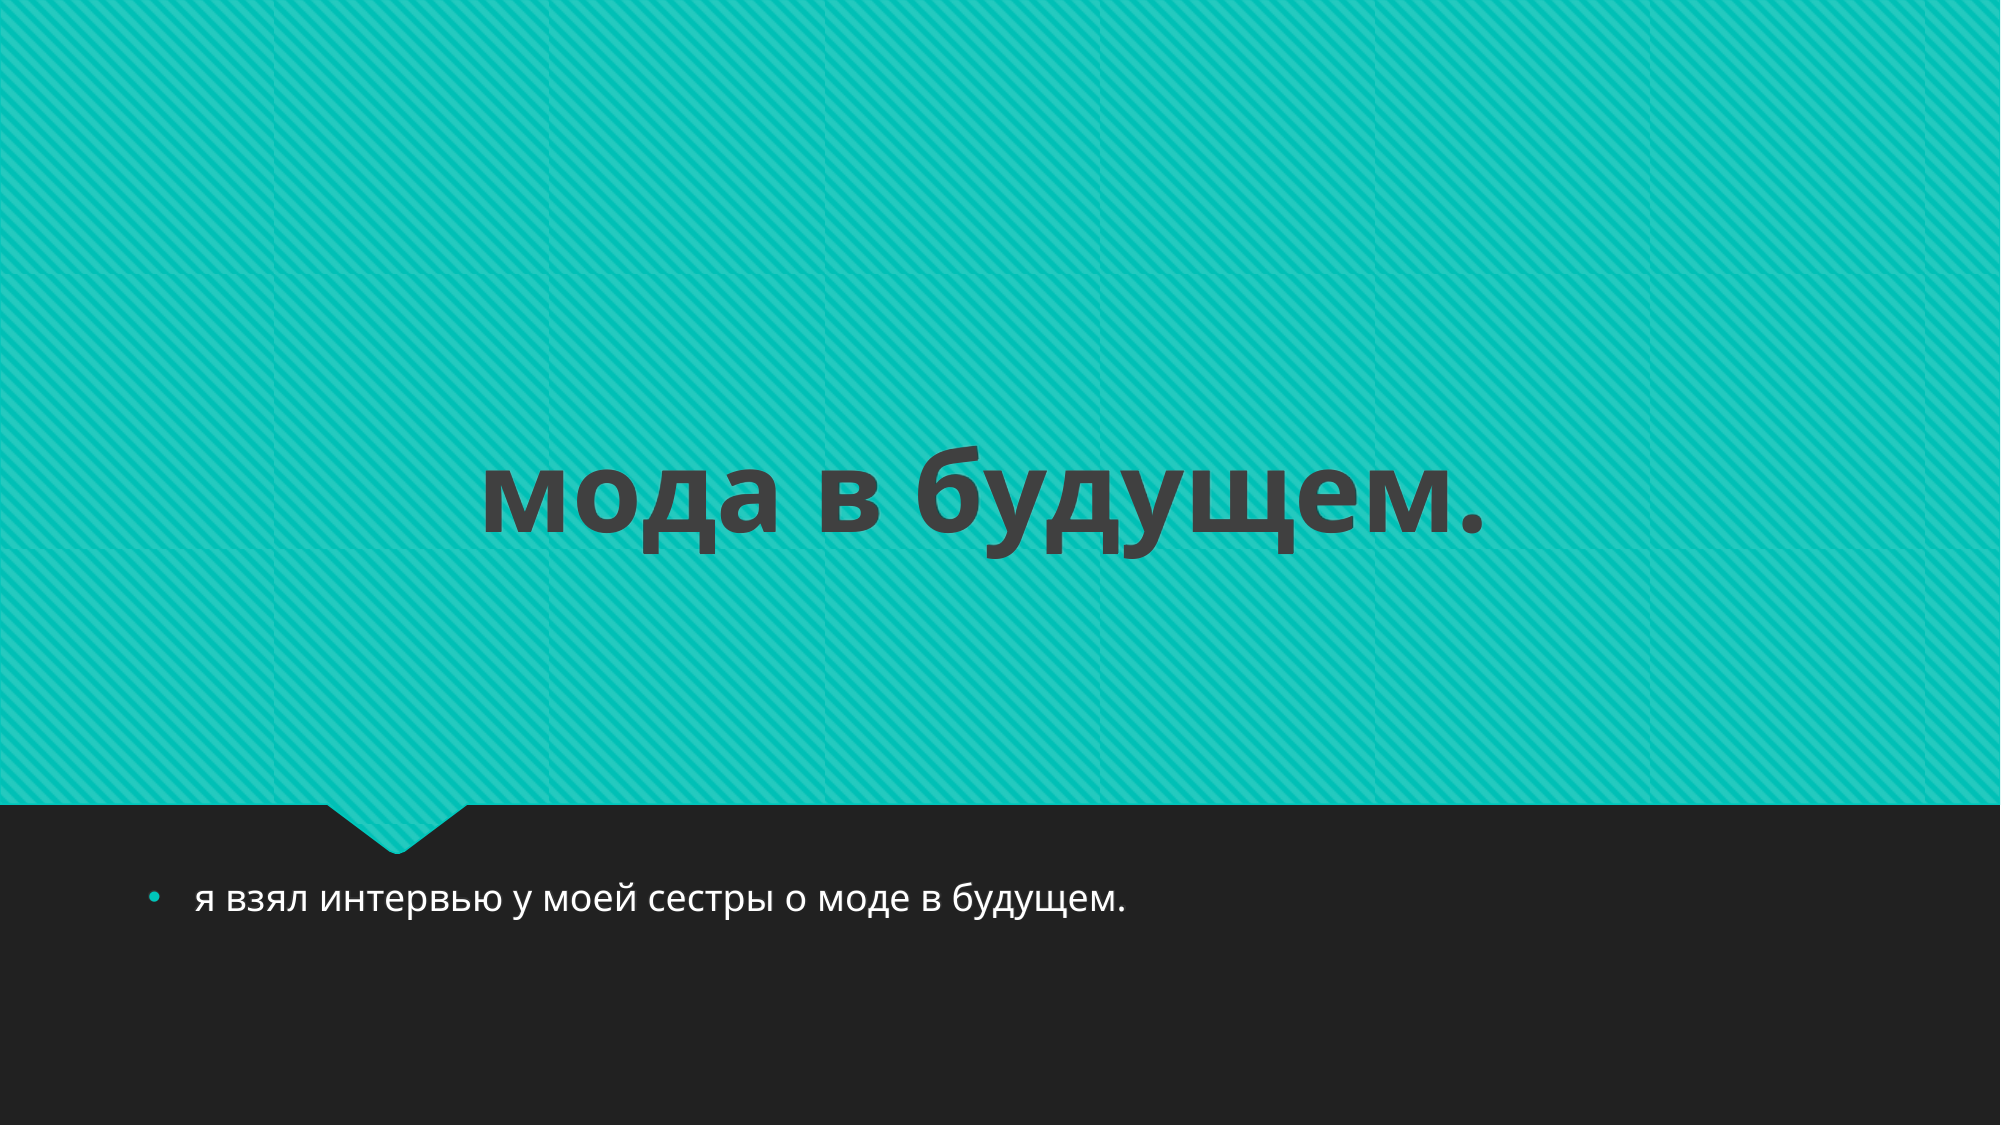

# мода в будущем.
я взял интервью у моей сестры о моде в будущем.